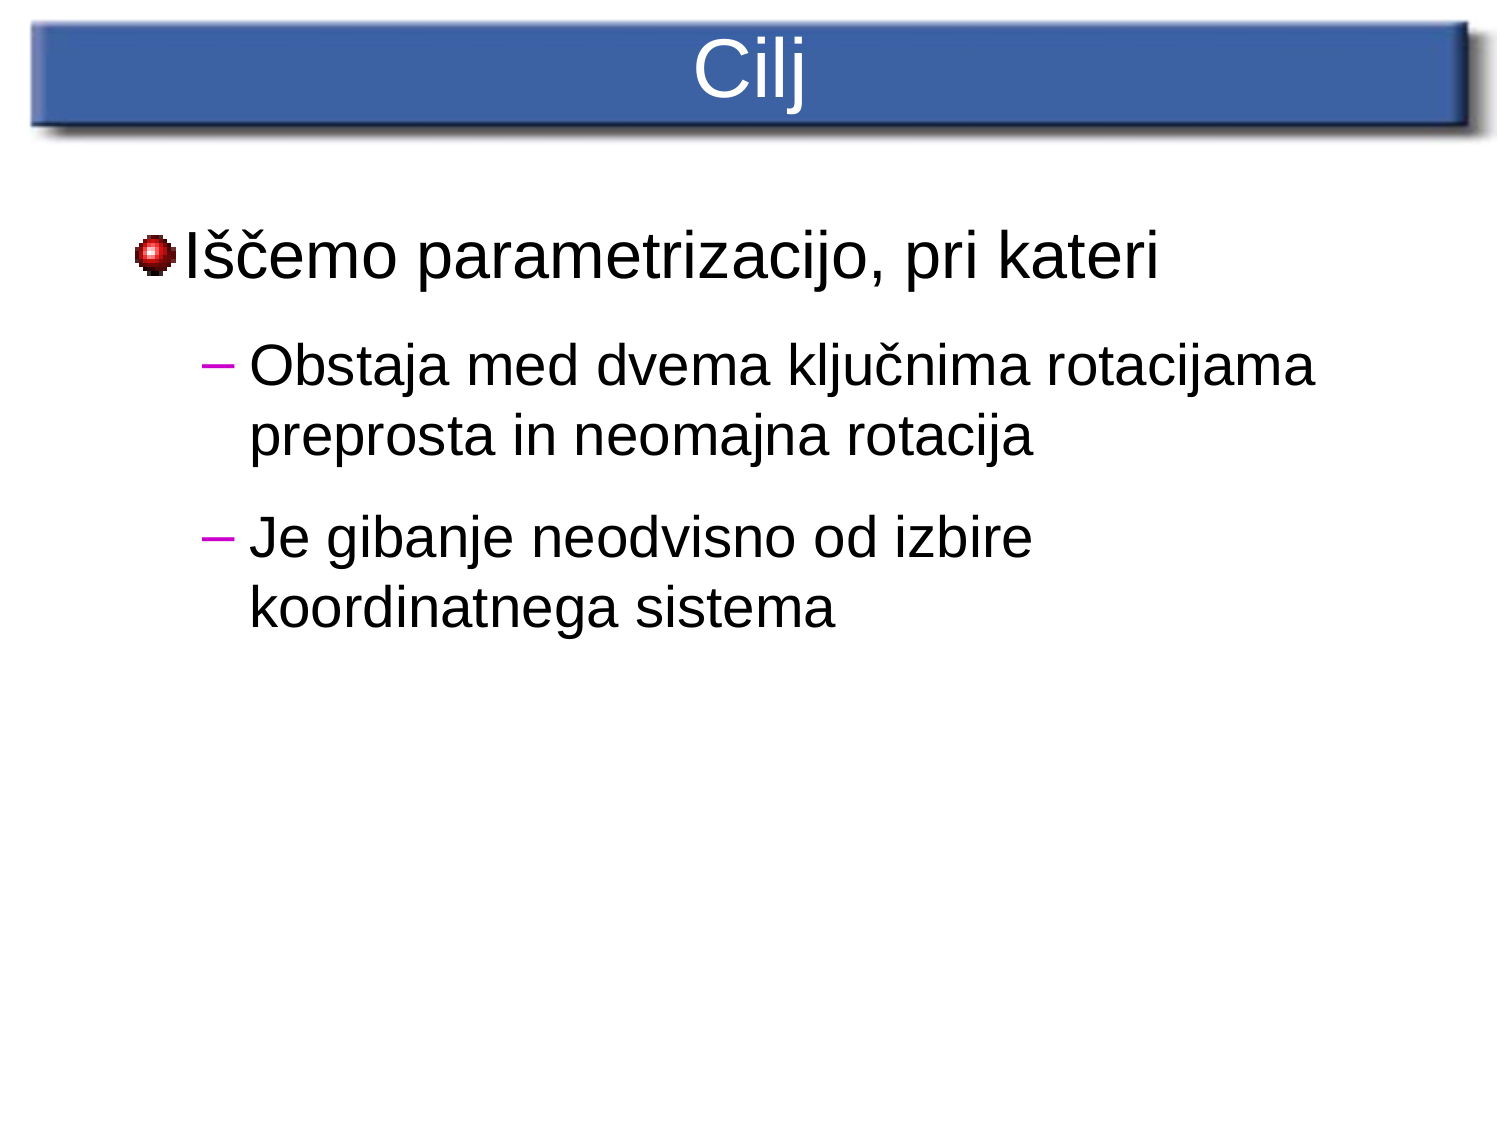

# Cilj
Iščemo parametrizacijo, pri kateri
Obstaja med dvema ključnima rotacijama preprosta in neomajna rotacija
Je gibanje neodvisno od izbire koordinatnega sistema